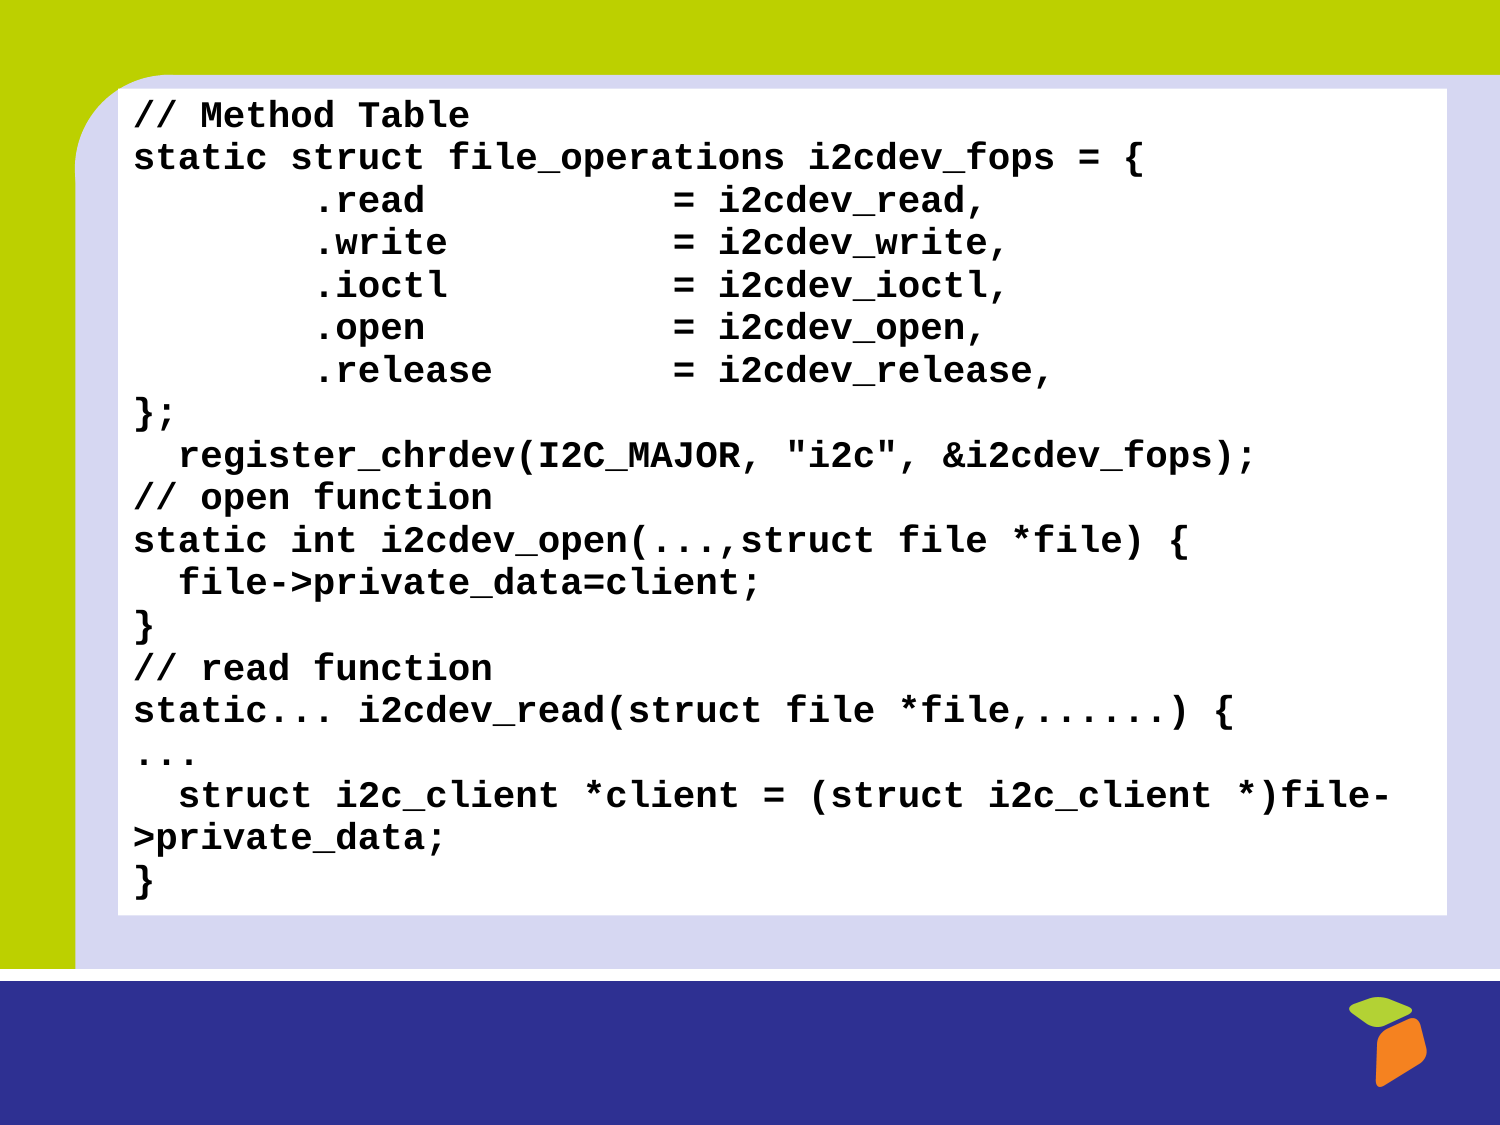

// Method Table
static struct file_operations i2cdev_fops = {
 .read = i2cdev_read,
 .write = i2cdev_write,
 .ioctl = i2cdev_ioctl,
 .open = i2cdev_open,
 .release = i2cdev_release,
};
 register_chrdev(I2C_MAJOR, "i2c", &i2cdev_fops);
// open function
static int i2cdev_open(...,struct file *file) {
 file->private_data=client;
}
// read function
static... i2cdev_read(struct file *file,......) {
...
 struct i2c_client *client = (struct i2c_client *)file->private_data;
}